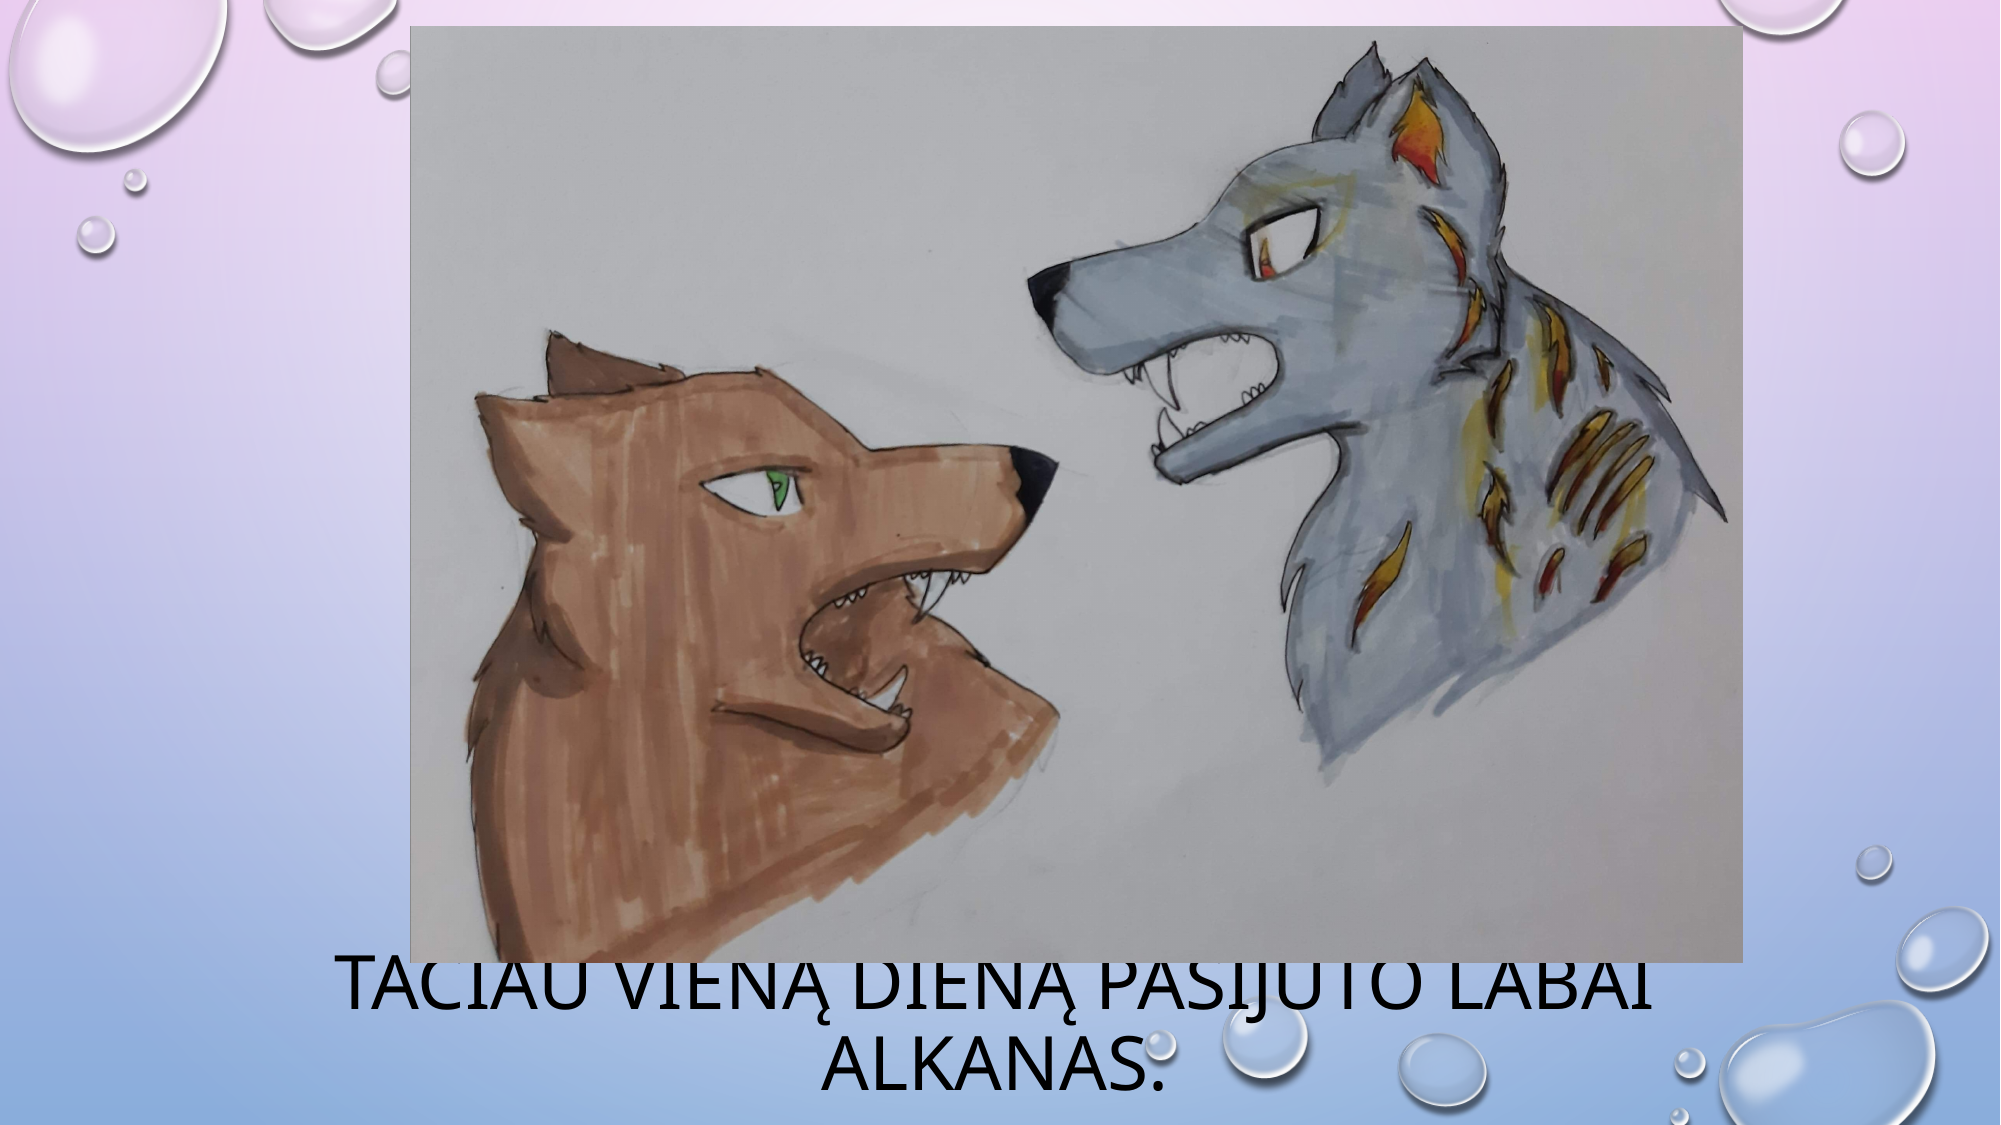

# Tačiau vieną dieną pasijuto labai alkanas.